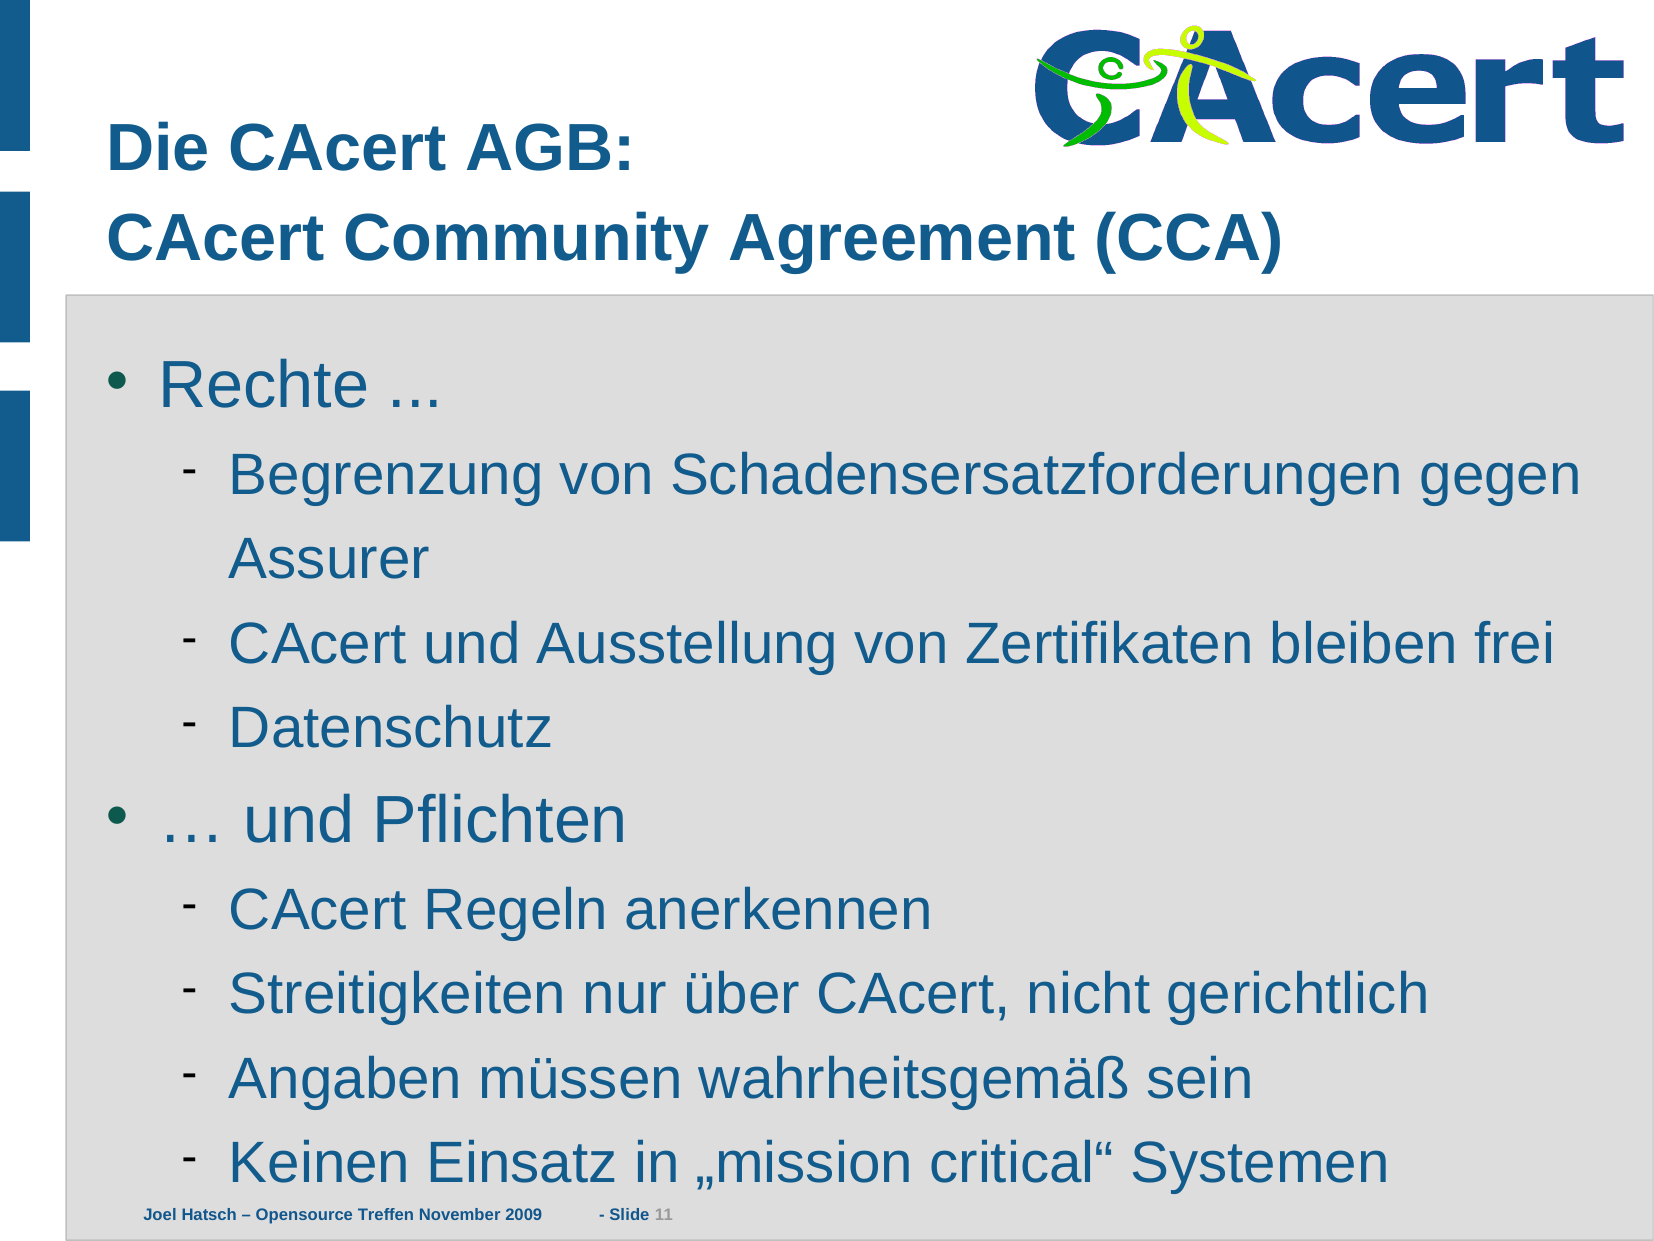

# Die CAcert AGB: CAcert Community Agreement (CCA)
Rechte ...
Begrenzung von Schadensersatzforderungen gegen Assurer
CAcert und Ausstellung von Zertifikaten bleiben frei
Datenschutz
… und Pflichten
CAcert Regeln anerkennen
Streitigkeiten nur über CAcert, nicht gerichtlich
Angaben müssen wahrheitsgemäß sein
Keinen Einsatz in „mission critical“ Systemen